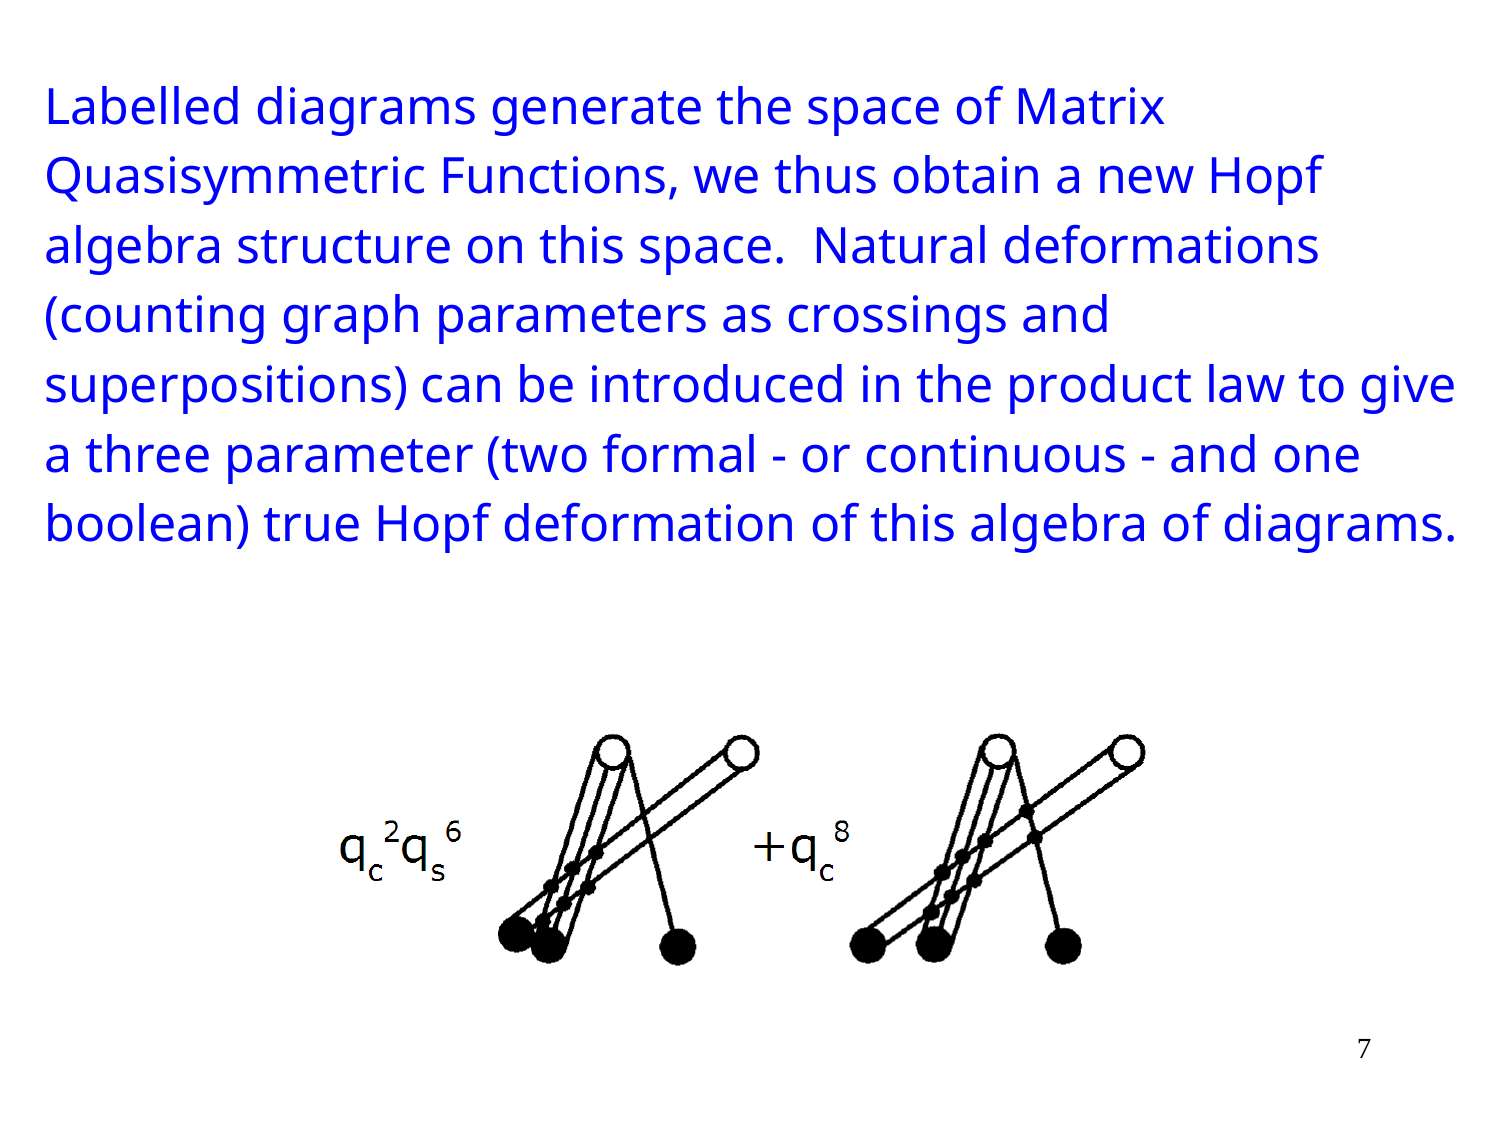

Labelled diagrams generate the space of Matrix Quasisymmetric Functions, we thus obtain a new Hopf algebra structure on this space. Natural deformations (counting graph parameters as crossings and superpositions) can be introduced in the product law to give a three parameter (two formal - or continuous - and one boolean) true Hopf deformation of this algebra of diagrams.
7